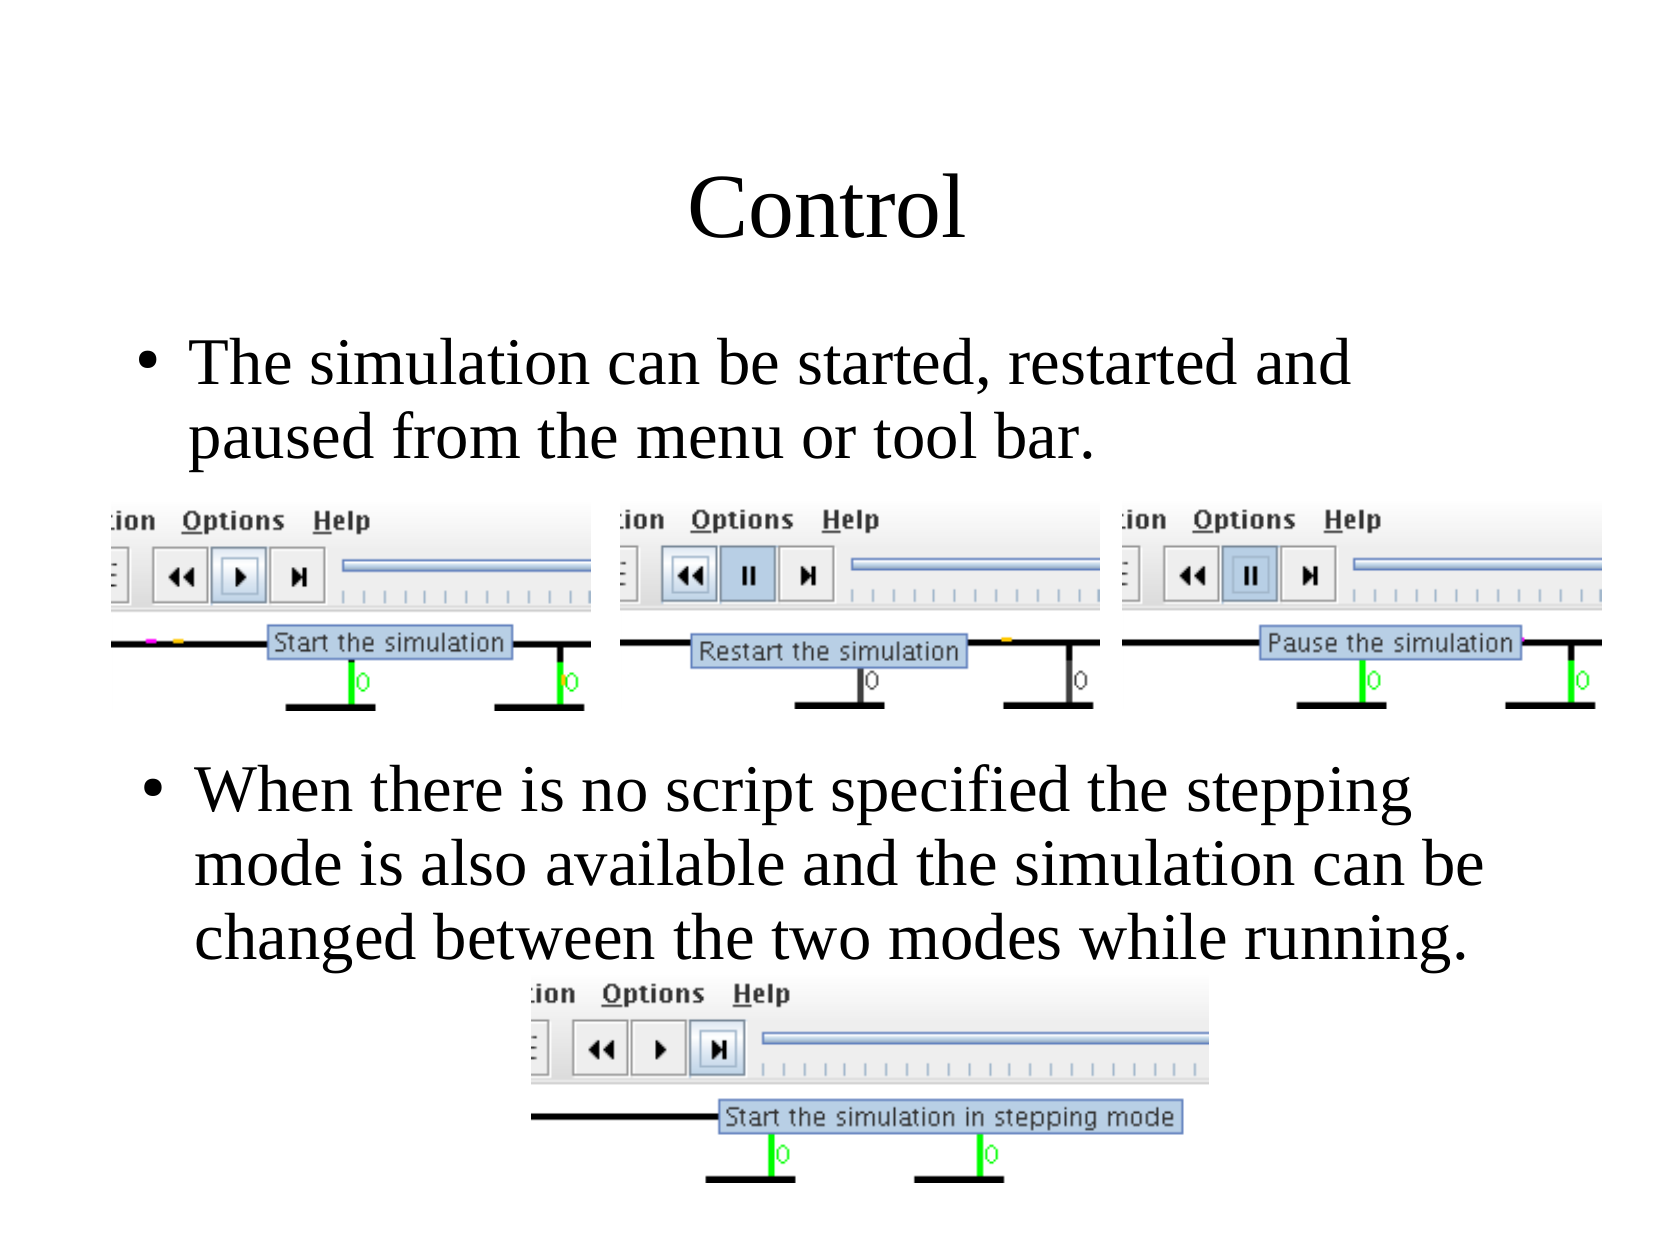

# Control
The simulation can be started, restarted and paused from the menu or tool bar.
When there is no script specified the stepping mode is also available and the simulation can be changed between the two modes while running.